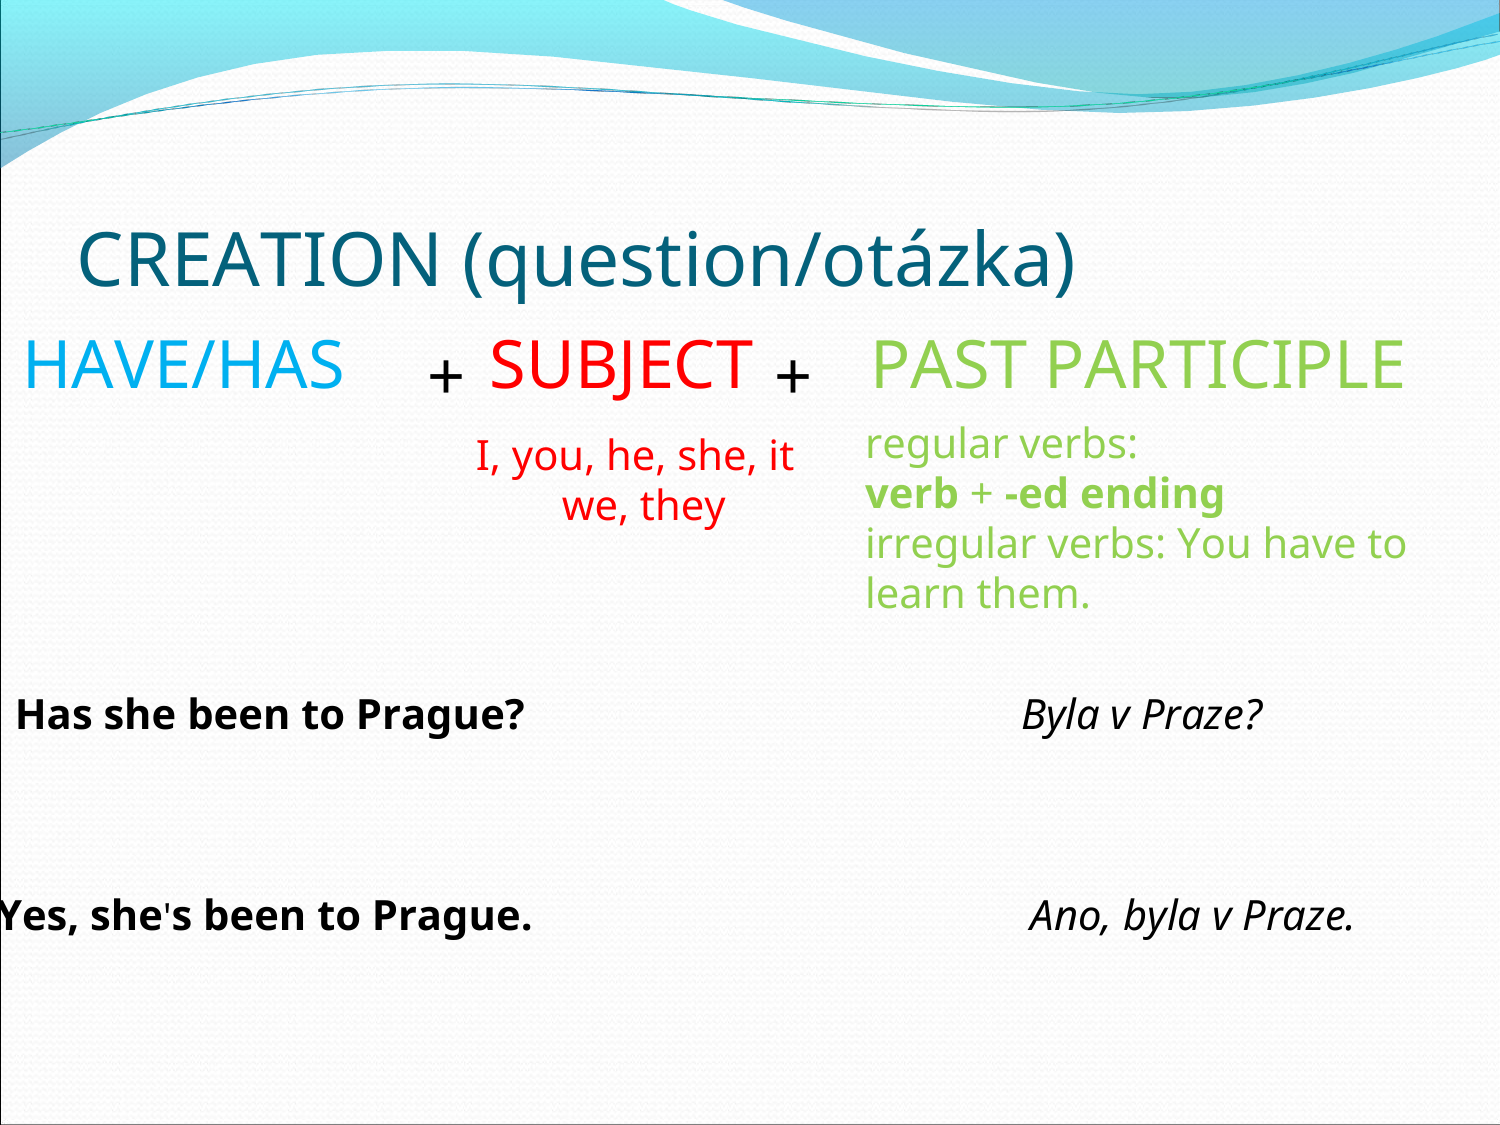

# CREATION (question/otázka)
HAVE/HAS
SUBJECT
PAST PARTICIPLE
 + +
regular verbs:
verb + -ed ending
irregular verbs: You have to learn them.
I, you, he, she, it
 we, they
Has she been to Prague?
Byla v Praze?
Yes, she's been to Prague.
Ano, byla v Praze.